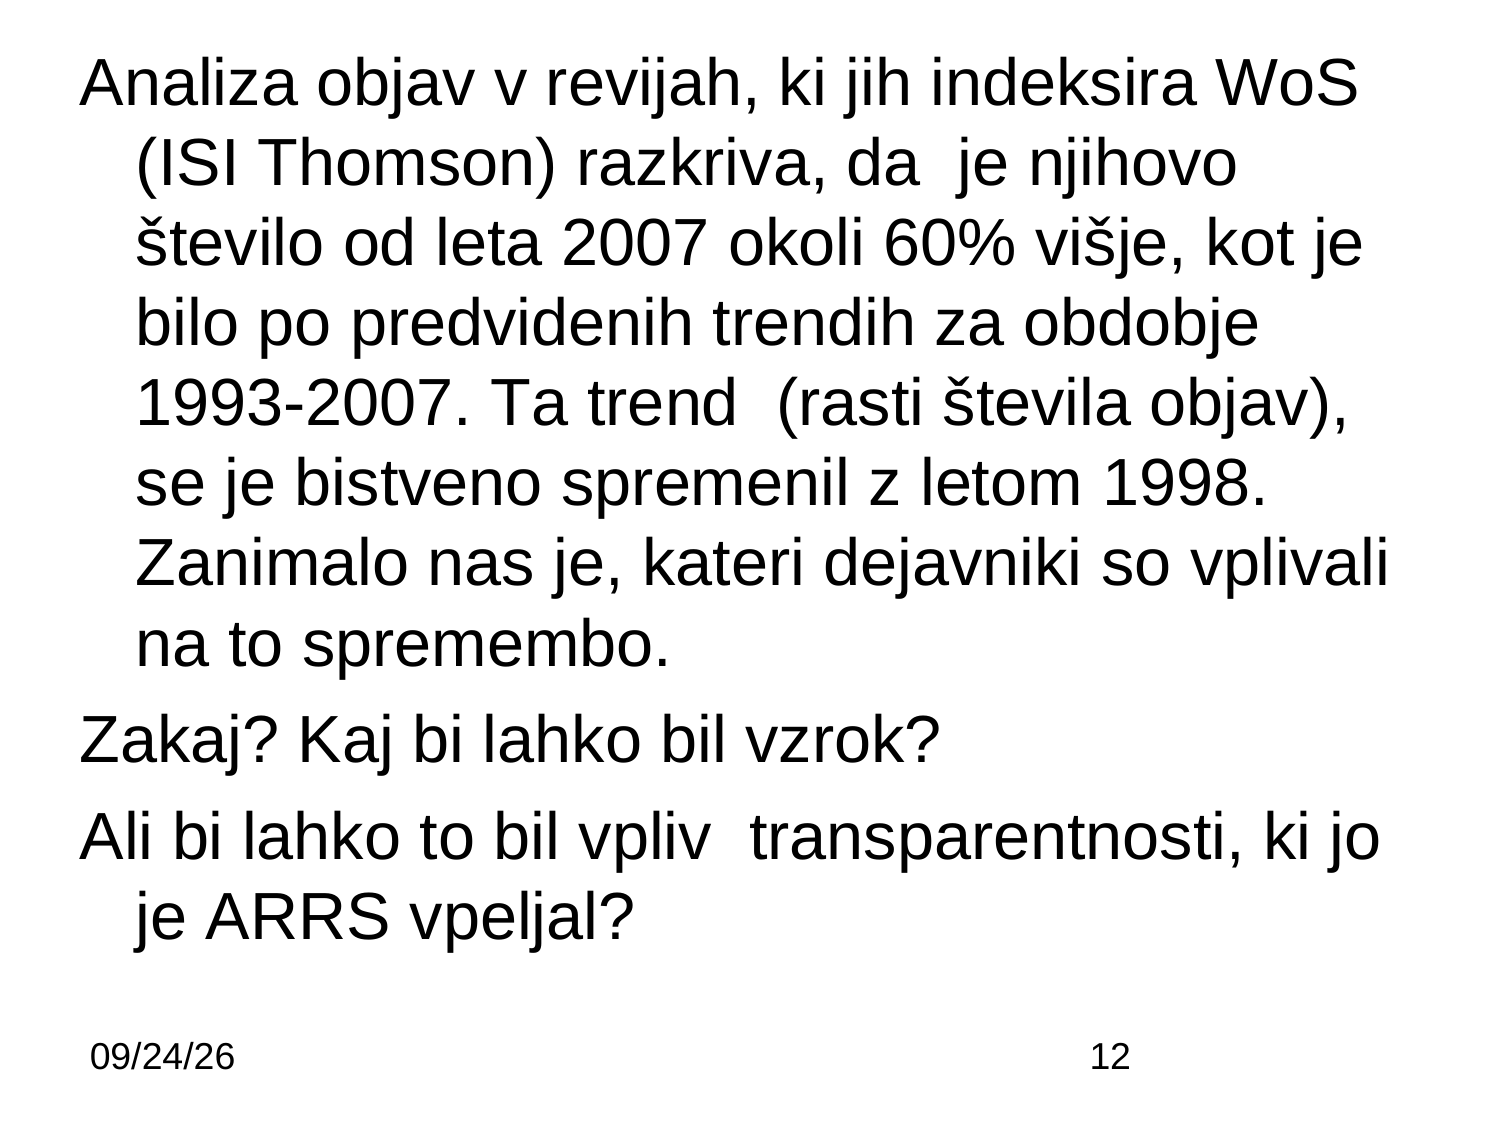

# Analiza objav v revijah, ki jih indeksira WoS (ISI Thomson) razkriva, da je njihovo število od leta 2007 okoli 60% višje, kot je bilo po predvidenih trendih za obdobje 1993-2007. Ta trend (rasti števila objav), se je bistveno spremenil z letom 1998. Zanimalo nas je, kateri dejavniki so vplivali na to spremembo.
Zakaj? Kaj bi lahko bil vzrok?
Ali bi lahko to bil vpliv transparentnosti, ki jo je ARRS vpeljal?
12